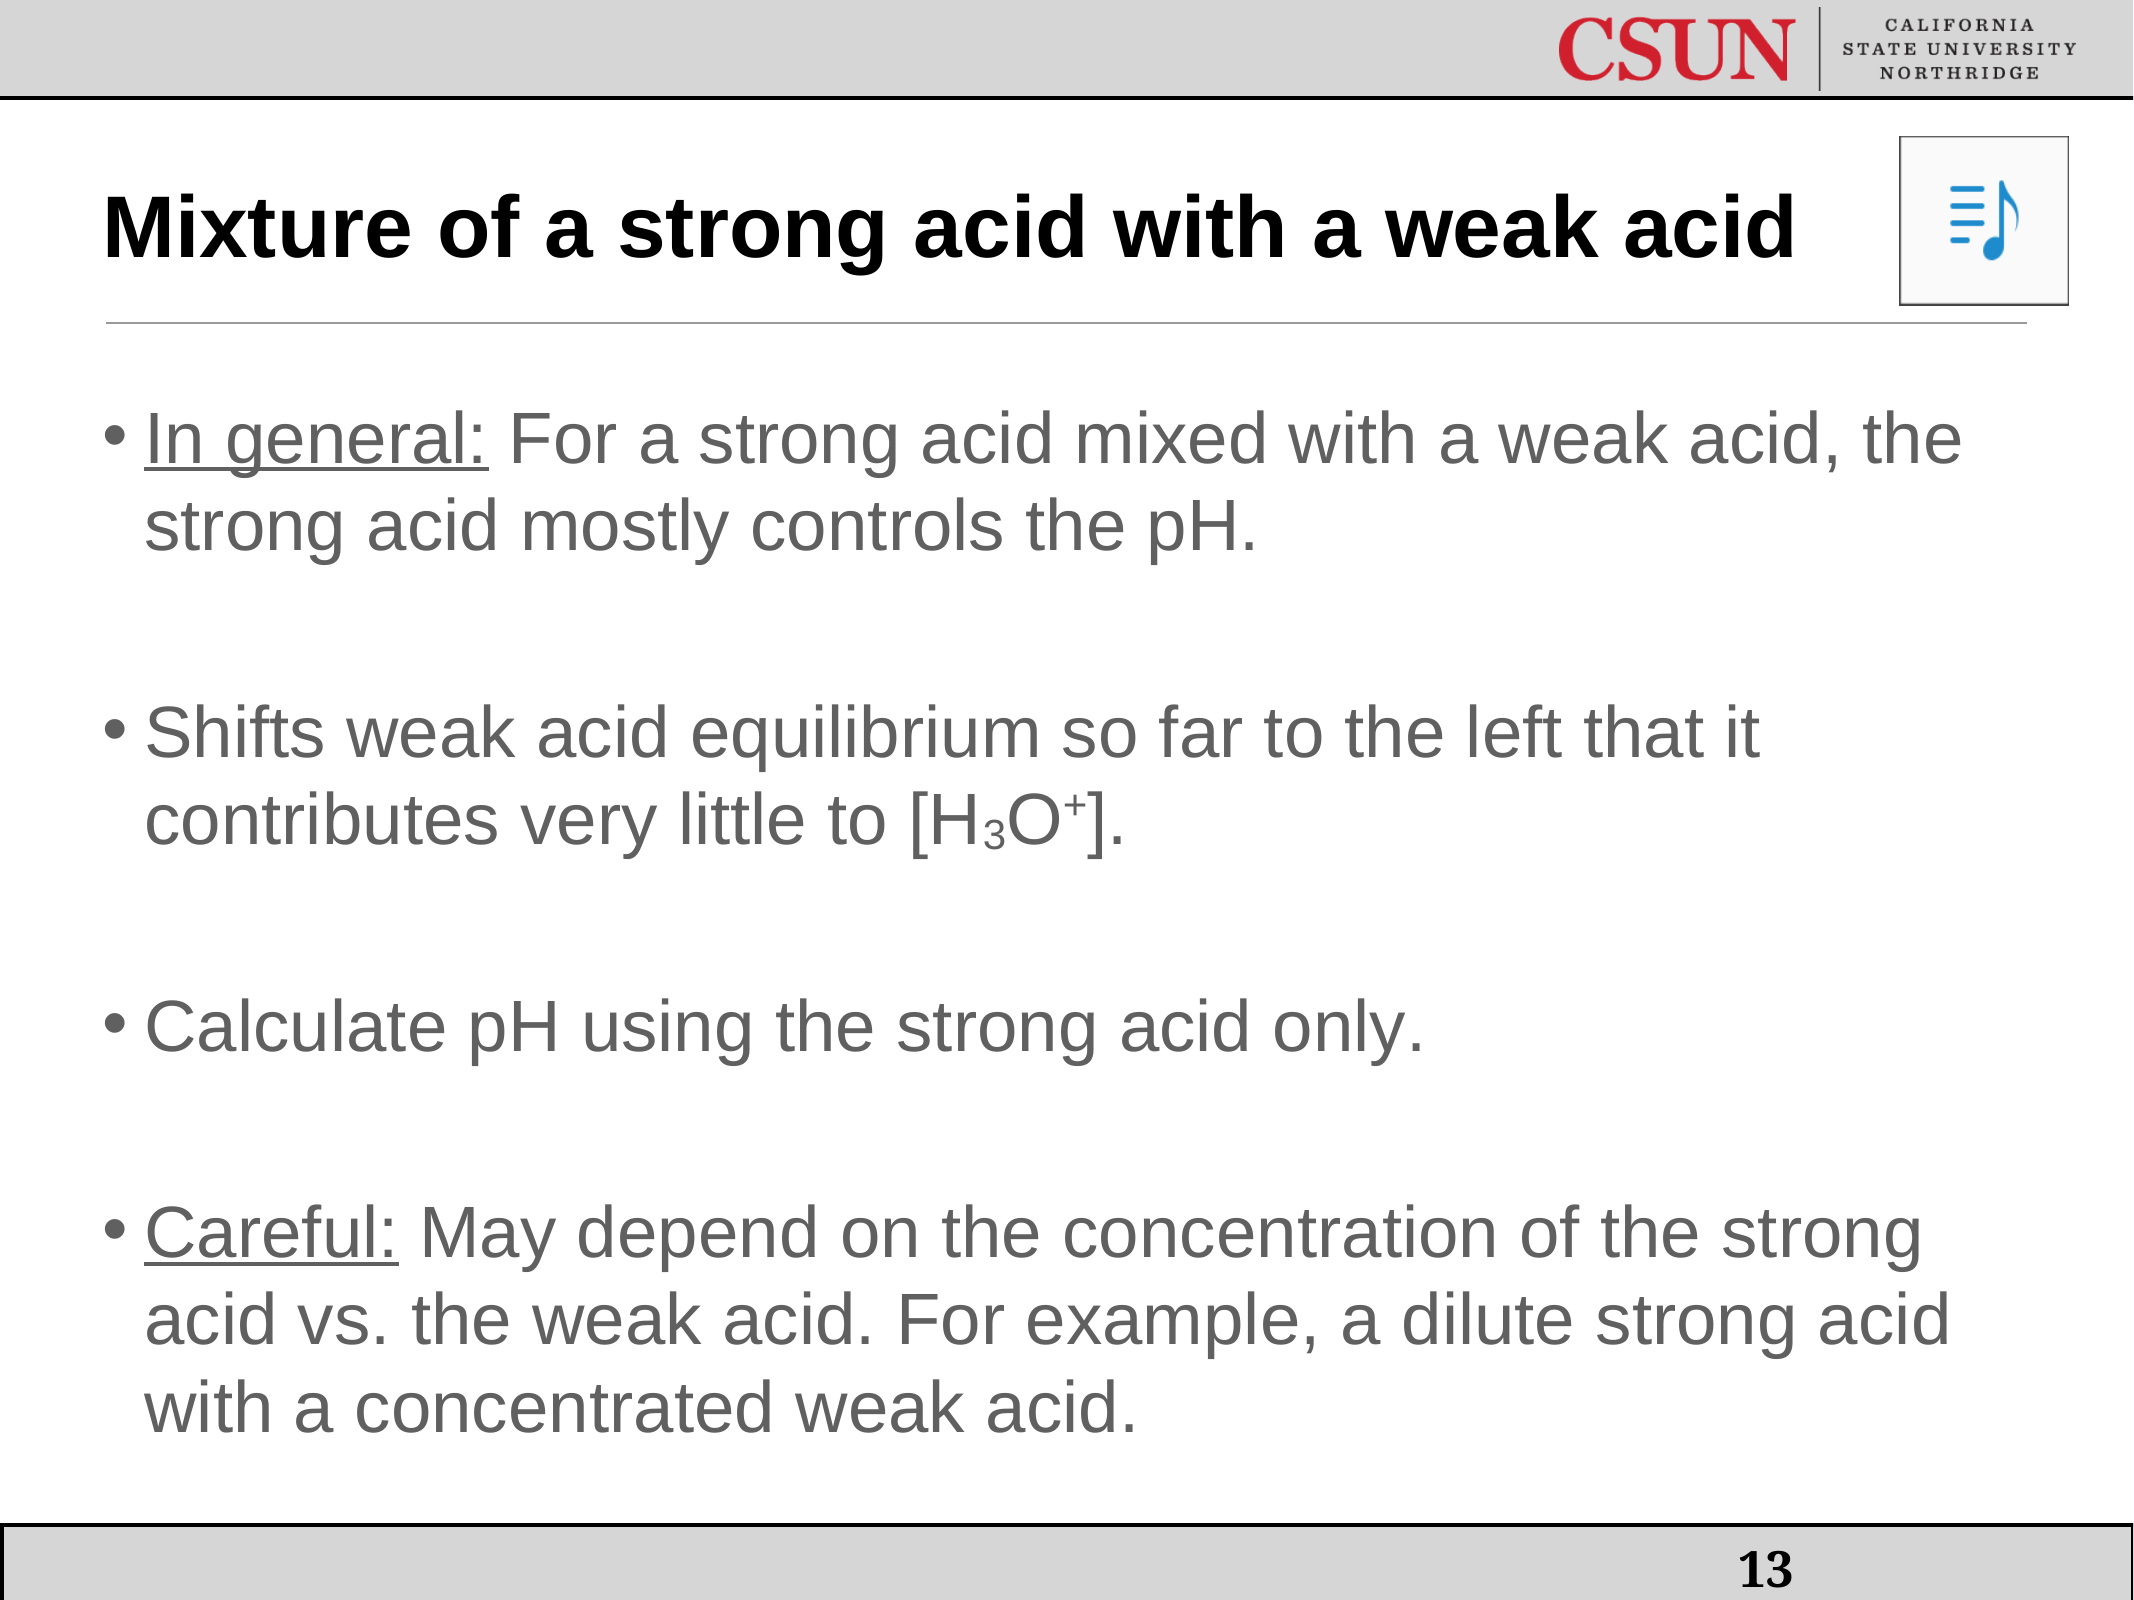

Mixture of a strong acid with a weak acid
# In general: For a strong acid mixed with a weak acid, the strong acid mostly controls the pH.
Shifts weak acid equilibrium so far to the left that it contributes very little to [H3O+].
Calculate pH using the strong acid only.
Careful: May depend on the concentration of the strong acid vs. the weak acid. For example, a dilute strong acid with a concentrated weak acid.
13